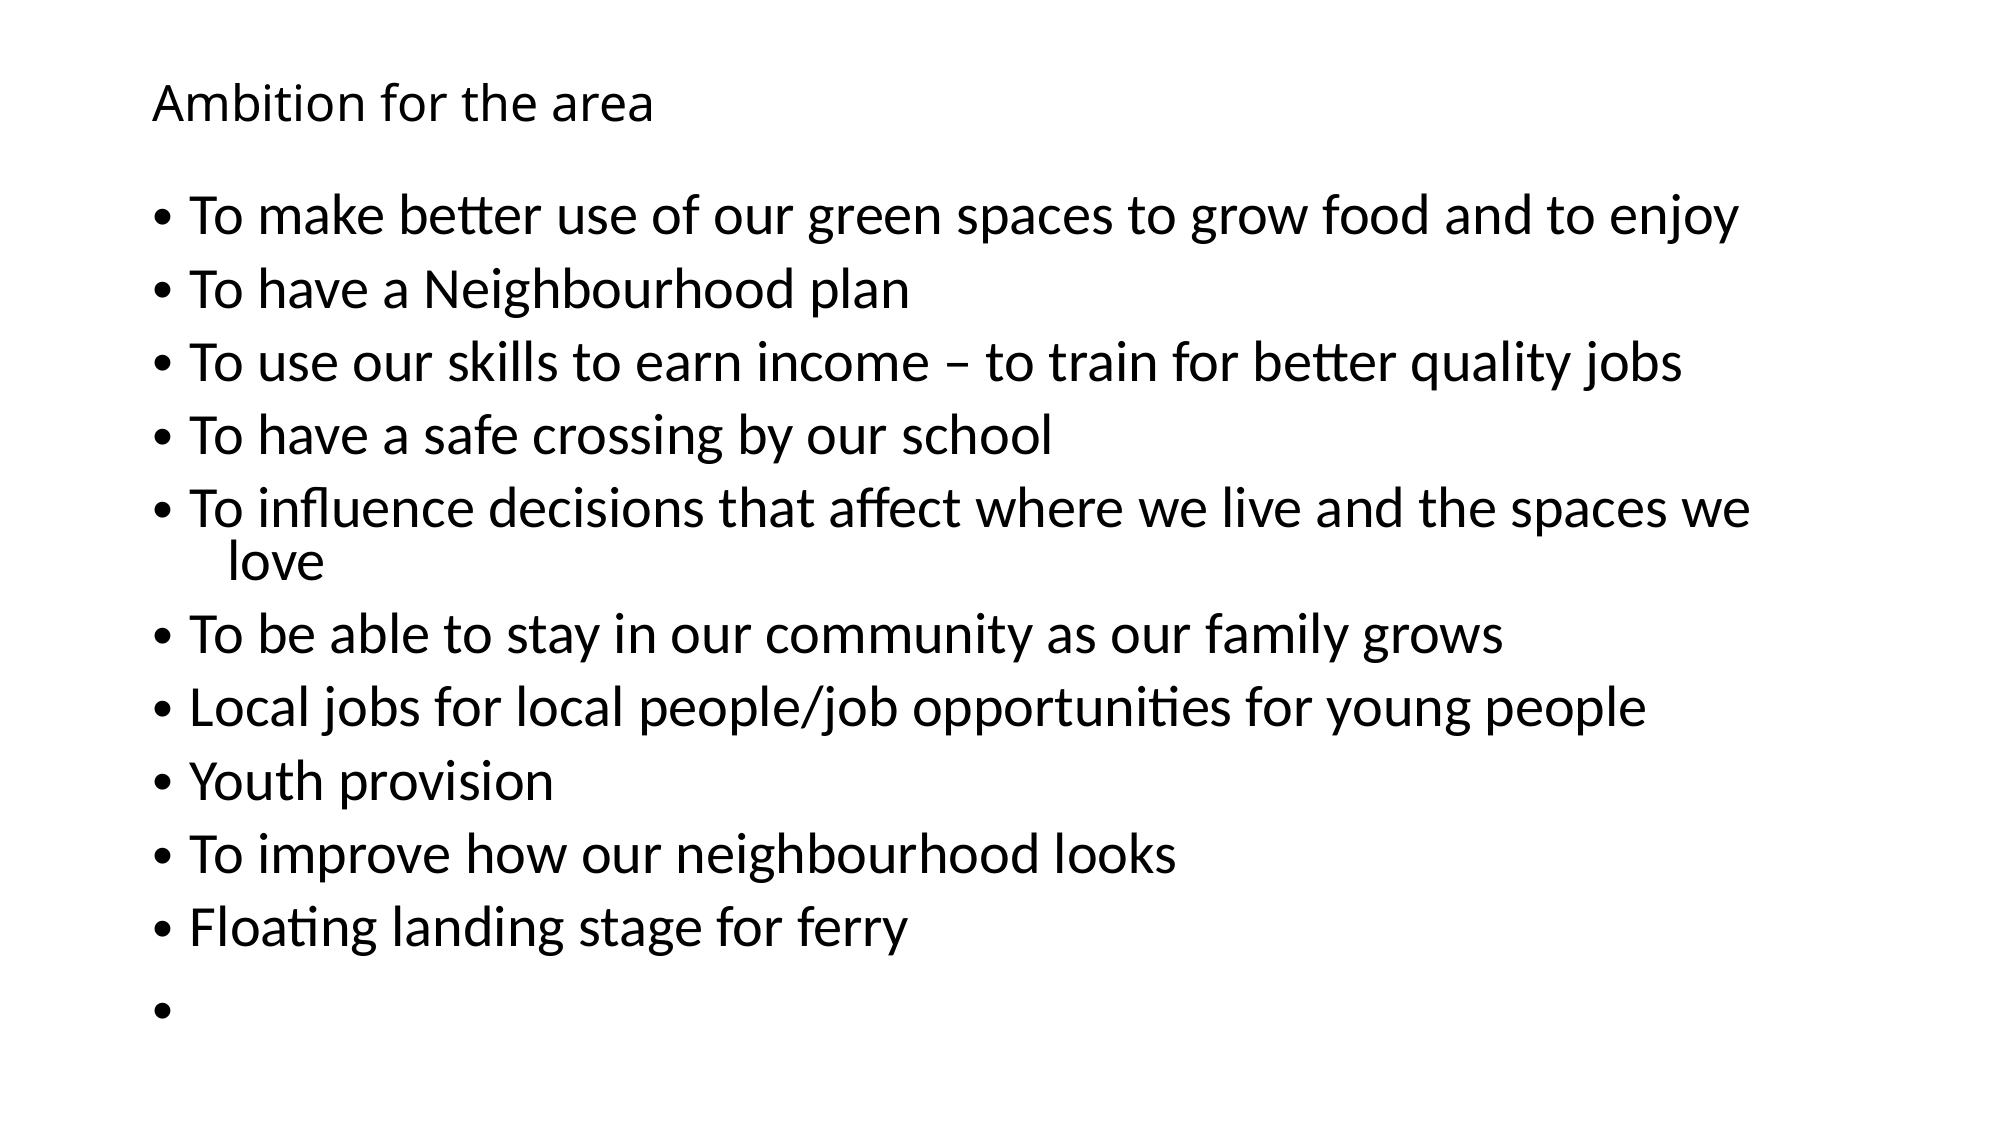

# Ambition for the area
To make better use of our green spaces to grow food and to enjoy
To have a Neighbourhood plan
To use our skills to earn income – to train for better quality jobs
To have a safe crossing by our school
To influence decisions that affect where we live and the spaces we love
To be able to stay in our community as our family grows
Local jobs for local people/job opportunities for young people
Youth provision
To improve how our neighbourhood looks
Floating landing stage for ferry